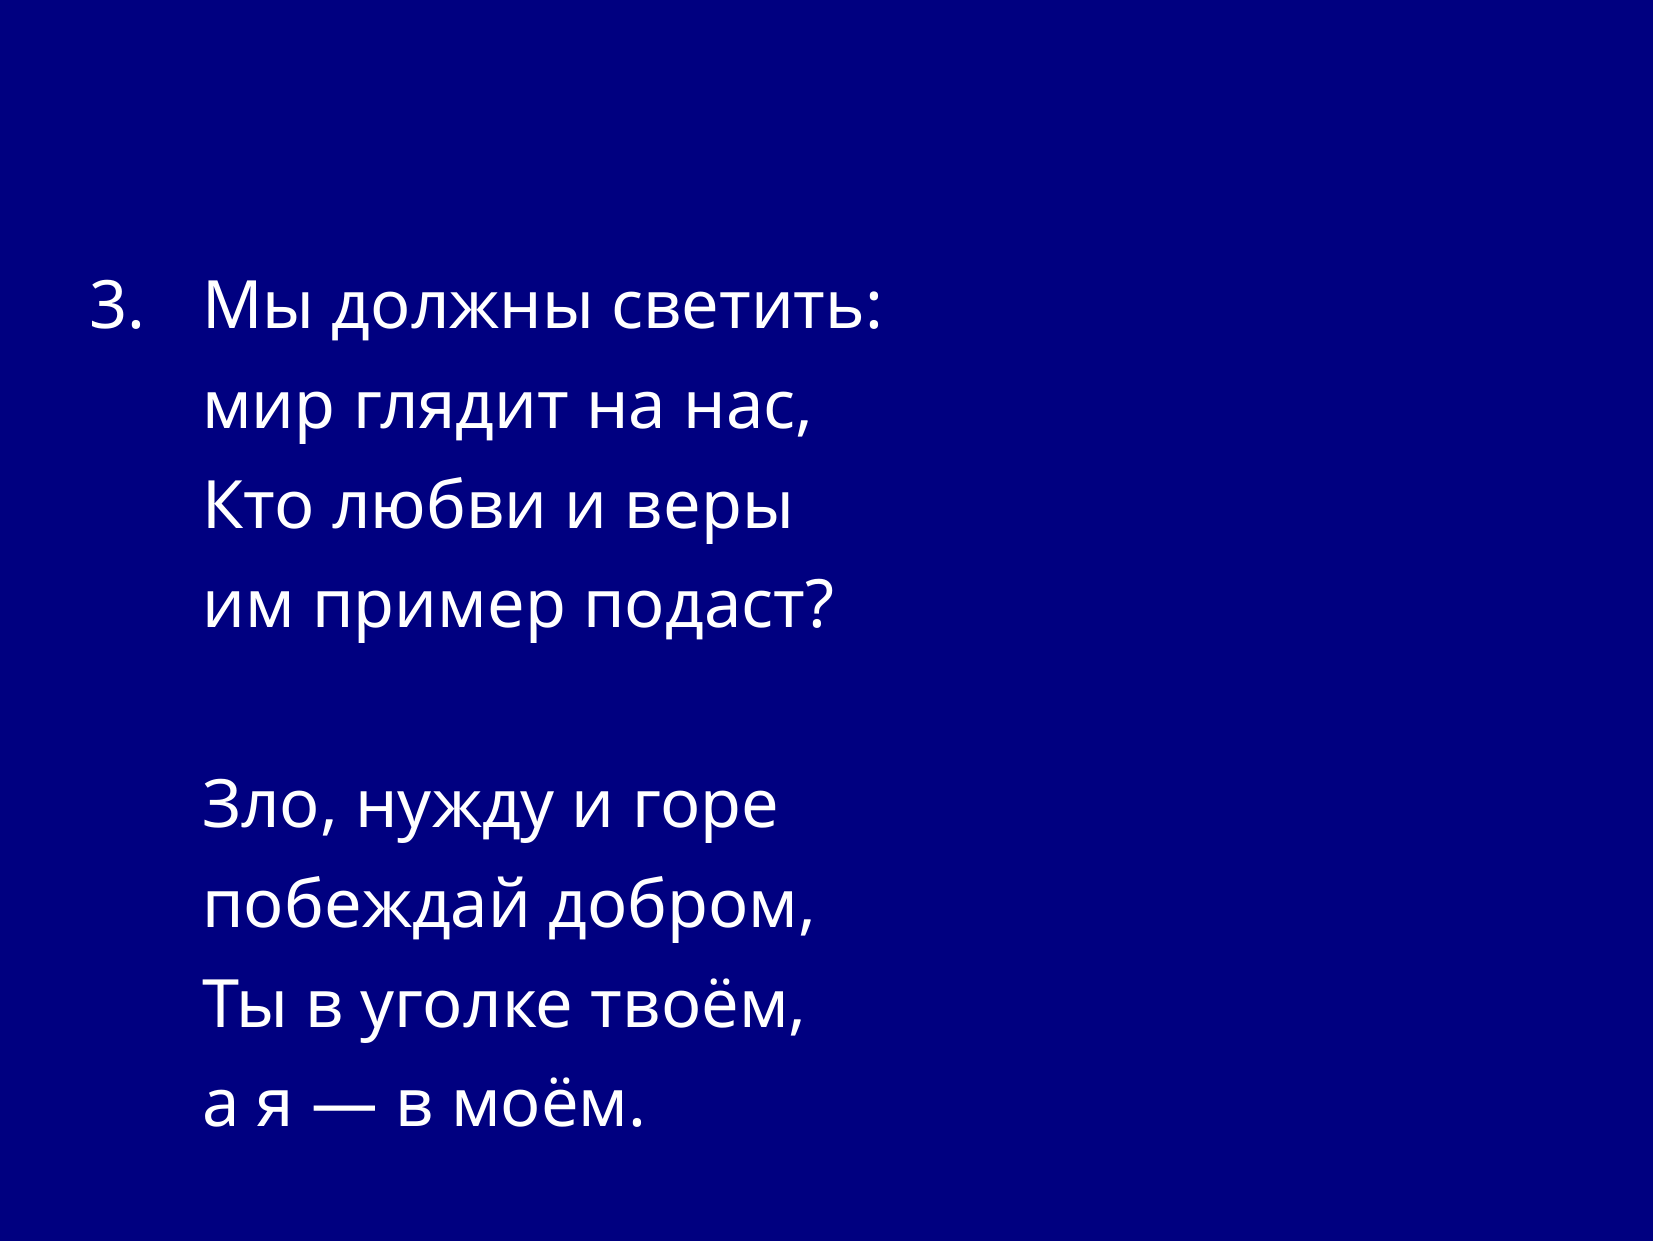

3.	Мы должны светить:
	мир глядит на нас,
	Кто любви и веры
	им пример подаст?
	Зло, нужду и горе
	побеждай добром,
	Ты в уголке твоём,
	а я — в моём.